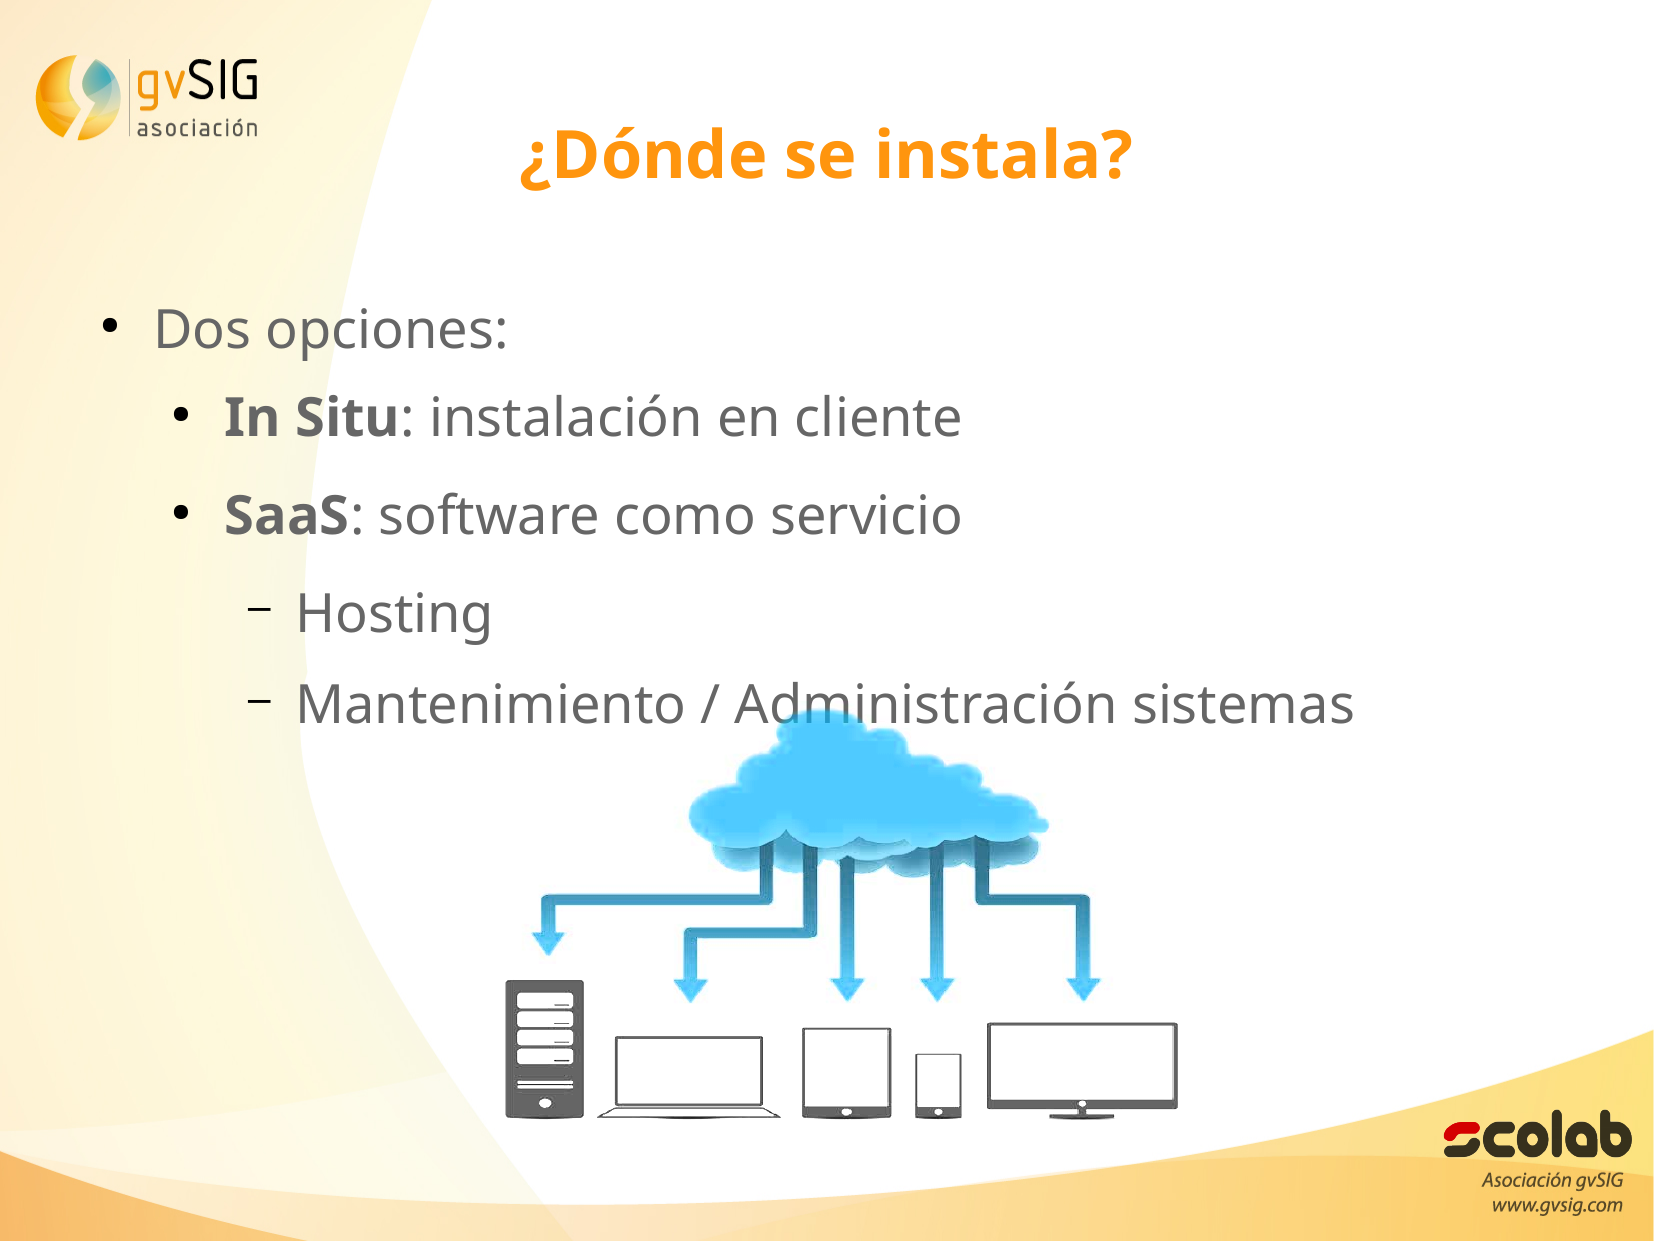

# ¿Dónde se instala?
Dos opciones:
In Situ: instalación en cliente
SaaS: software como servicio
Hosting
Mantenimiento / Administración sistemas